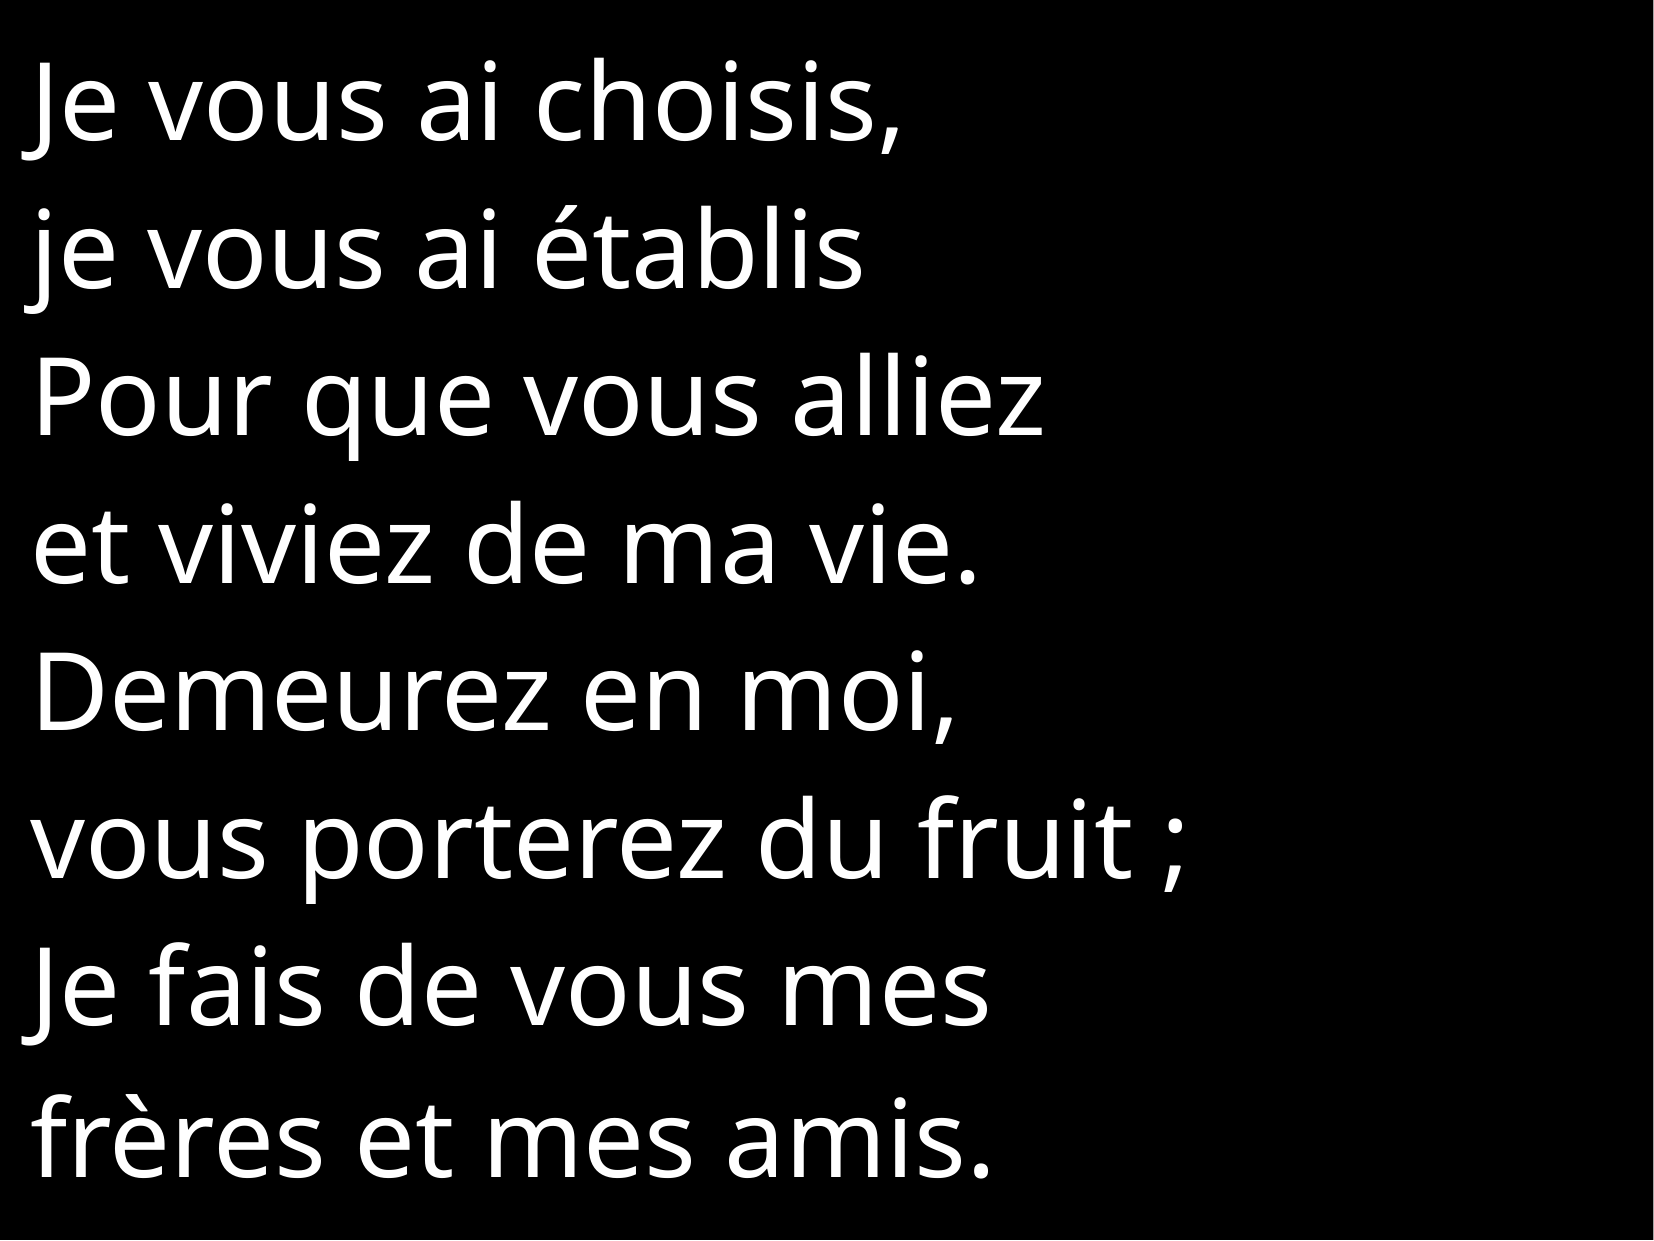

Je vous ai choisis,
je vous ai établis
Pour que vous alliez
et viviez de ma vie.
Demeurez en moi,
vous porterez du fruit ;
Je fais de vous mes
frères et mes amis.